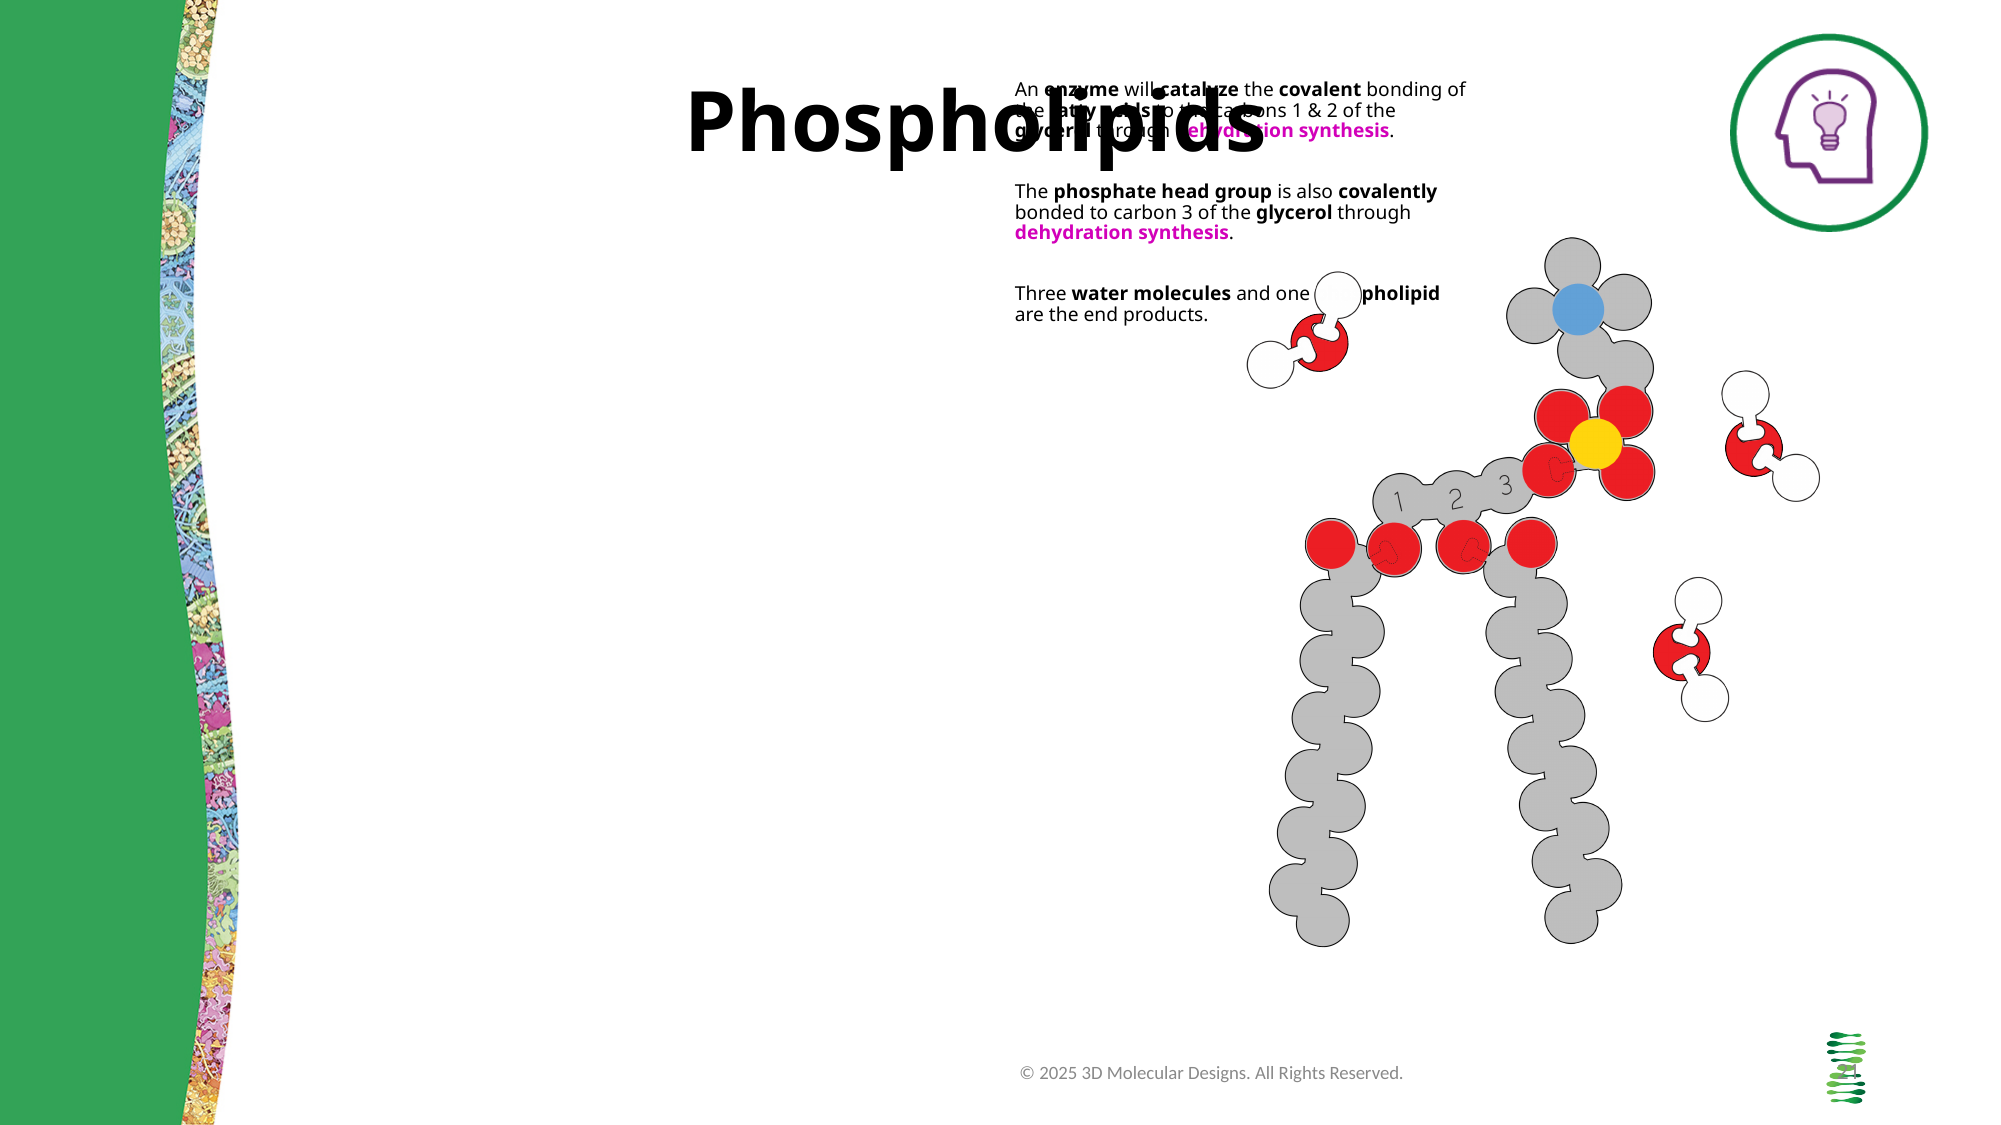

Phospholipids
# An enzyme will catalyze the covalent bonding of the fatty acids to the carbons 1 & 2 of the glycerol through dehydration synthesis.
The phosphate head group is also covalently bonded to carbon 3 of the glycerol through dehydration synthesis.
Three water molecules and one phospholipid are the end products.